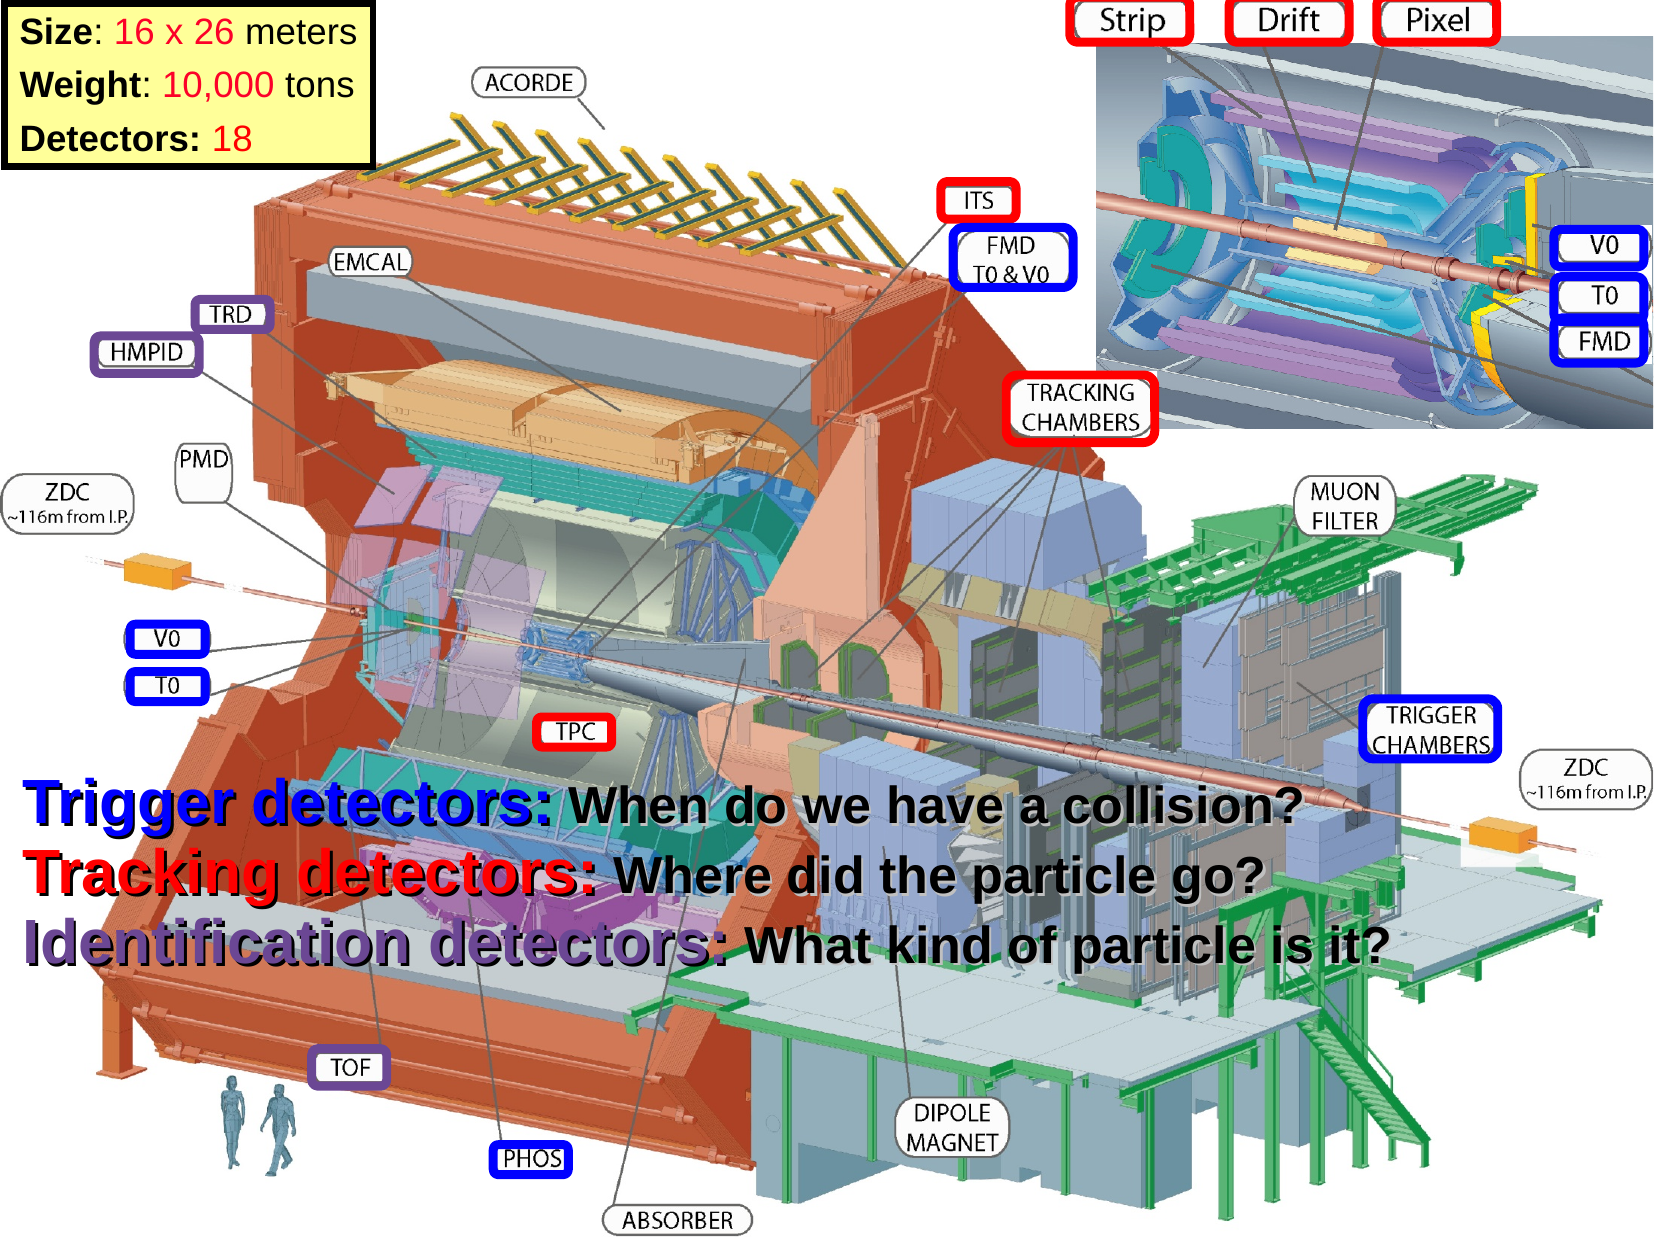

Size: 16 x 26 meters
Weight: 10,000 tons
Detectors: 18
Trigger detectors: When do we have a collision?
Tracking detectors: Where did the particle go?
Identification detectors: What kind of particle is it?